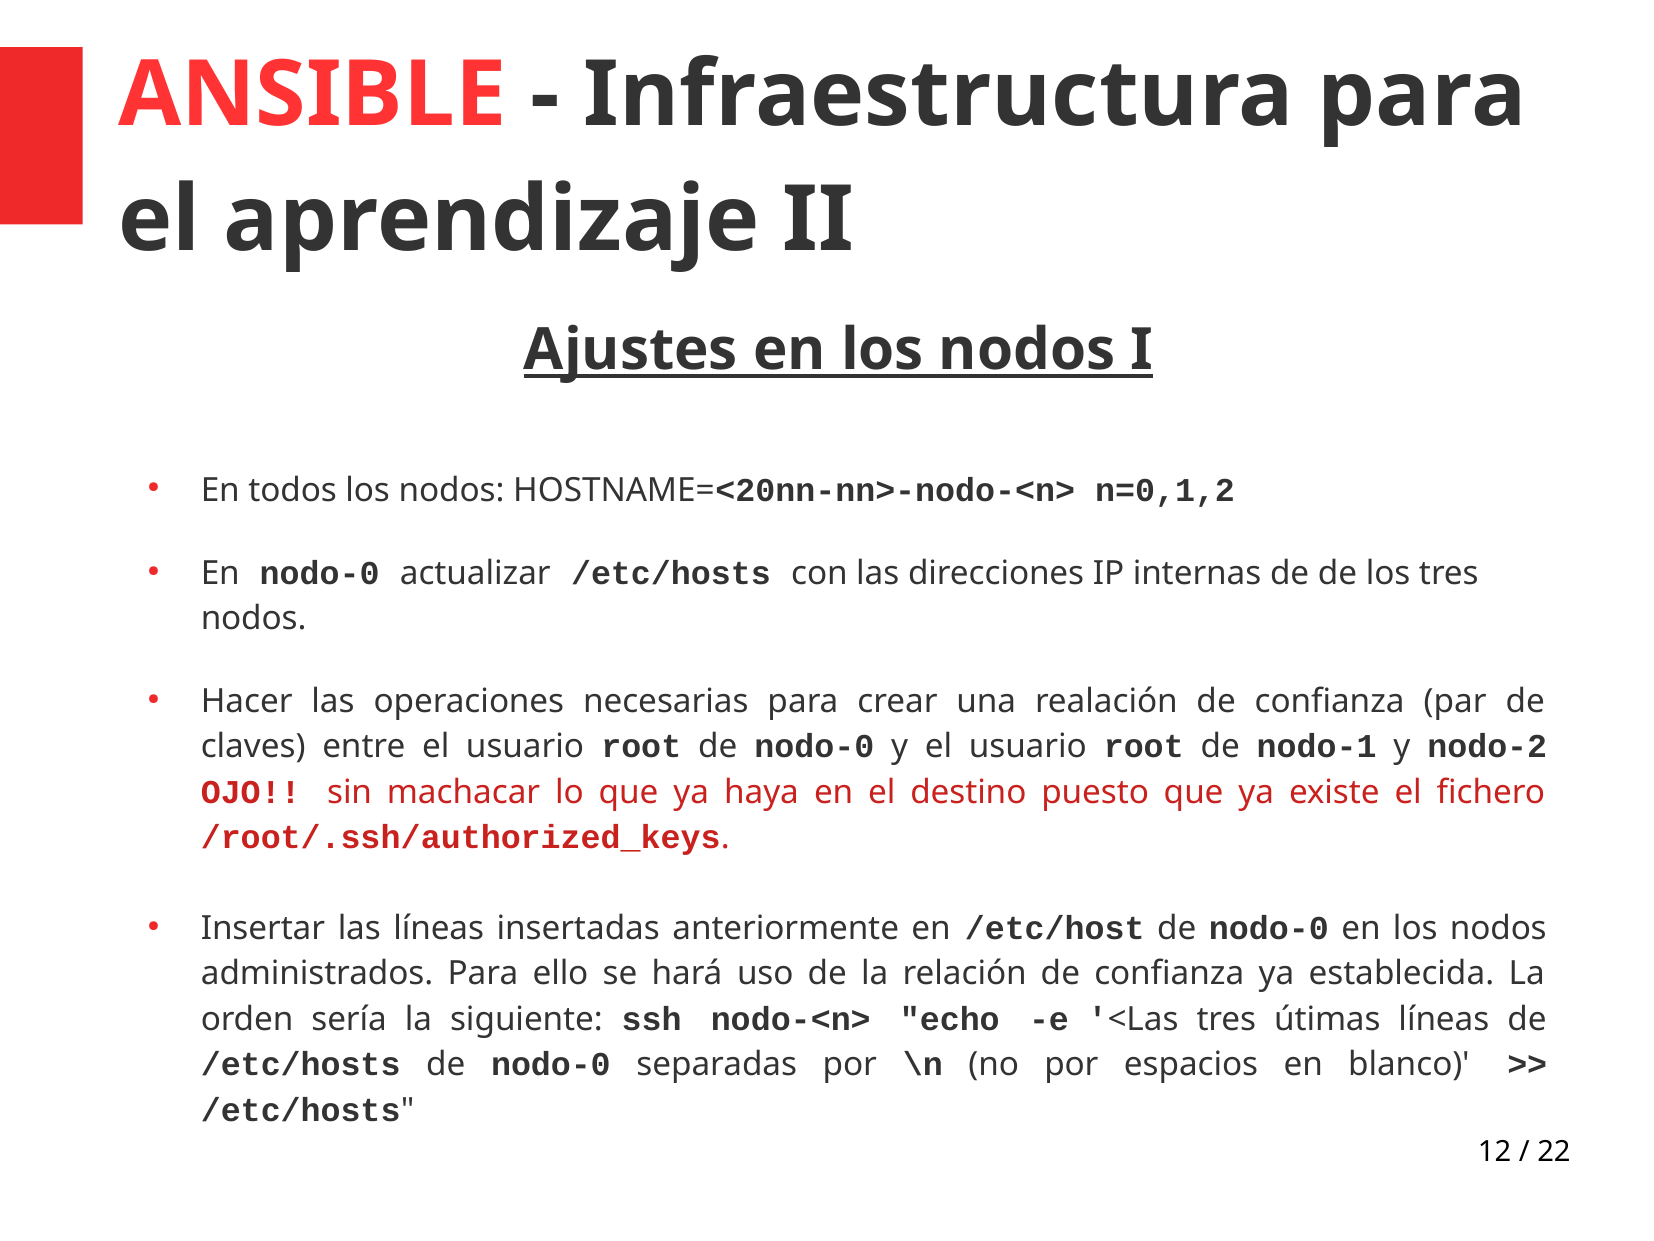

# ANSIBLE - Infraestructura para el aprendizaje	II
Ajustes en los nodos I
En todos los nodos: HOSTNAME=<20nn-nn>-nodo-<n> n=0,1,2
En nodo-0 actualizar /etc/hosts con las direcciones IP internas de de los tres nodos.
Hacer las operaciones necesarias para crear una realación de confianza (par de claves) entre el usuario root de nodo-0 y el usuario root de nodo-1 y nodo-2 OJO!! sin machacar lo que ya haya en el destino puesto que ya existe el fichero /root/.ssh/authorized_keys.
Insertar las líneas insertadas anteriormente en /etc/host de nodo-0 en los nodos administrados. Para ello se hará uso de la relación de confianza ya establecida. La orden sería la siguiente: ssh nodo-<n> "echo -e '<Las tres útimas líneas de /etc/hosts de nodo-0 separadas por \n (no por espacios en blanco)' >> /etc/hosts"
12